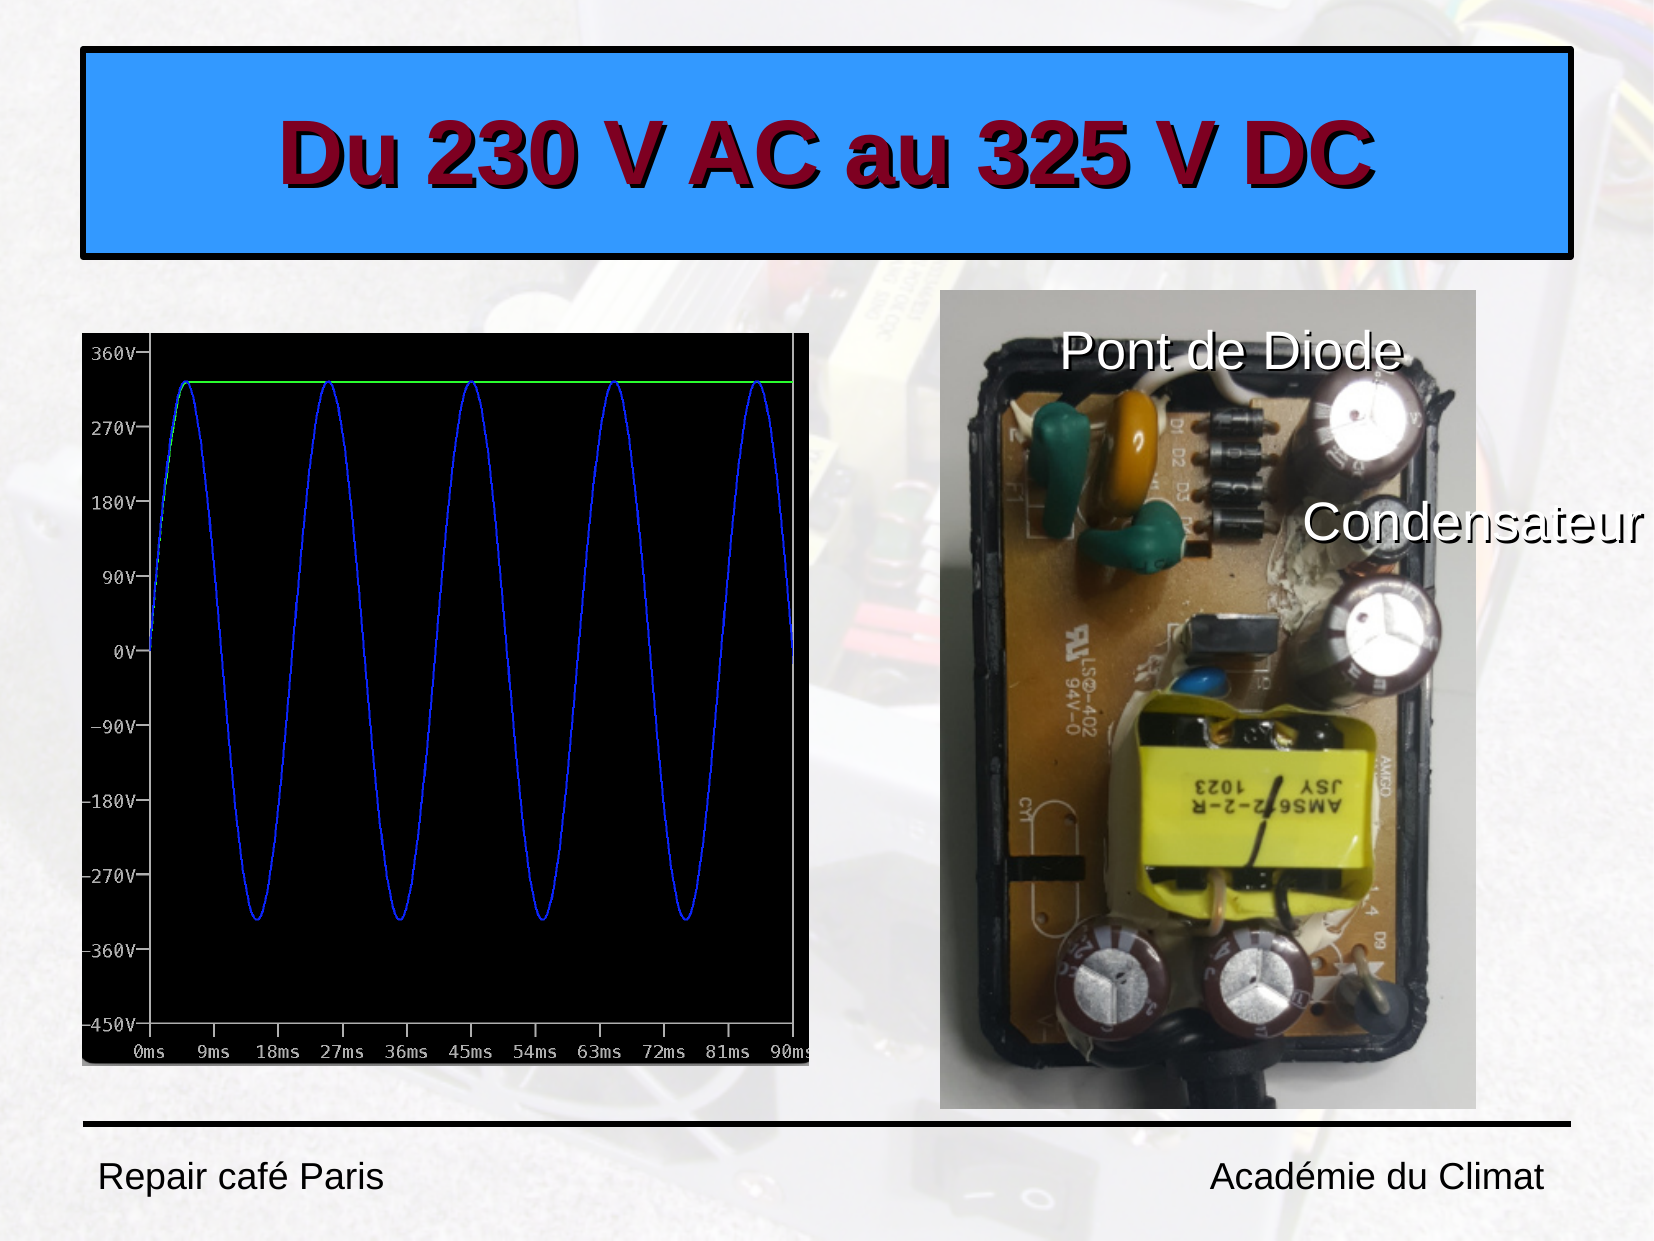

# Du 230 V AC au 325 V DC
Pont de Diode
Condensateur
Repair café Paris	Académie du Climat